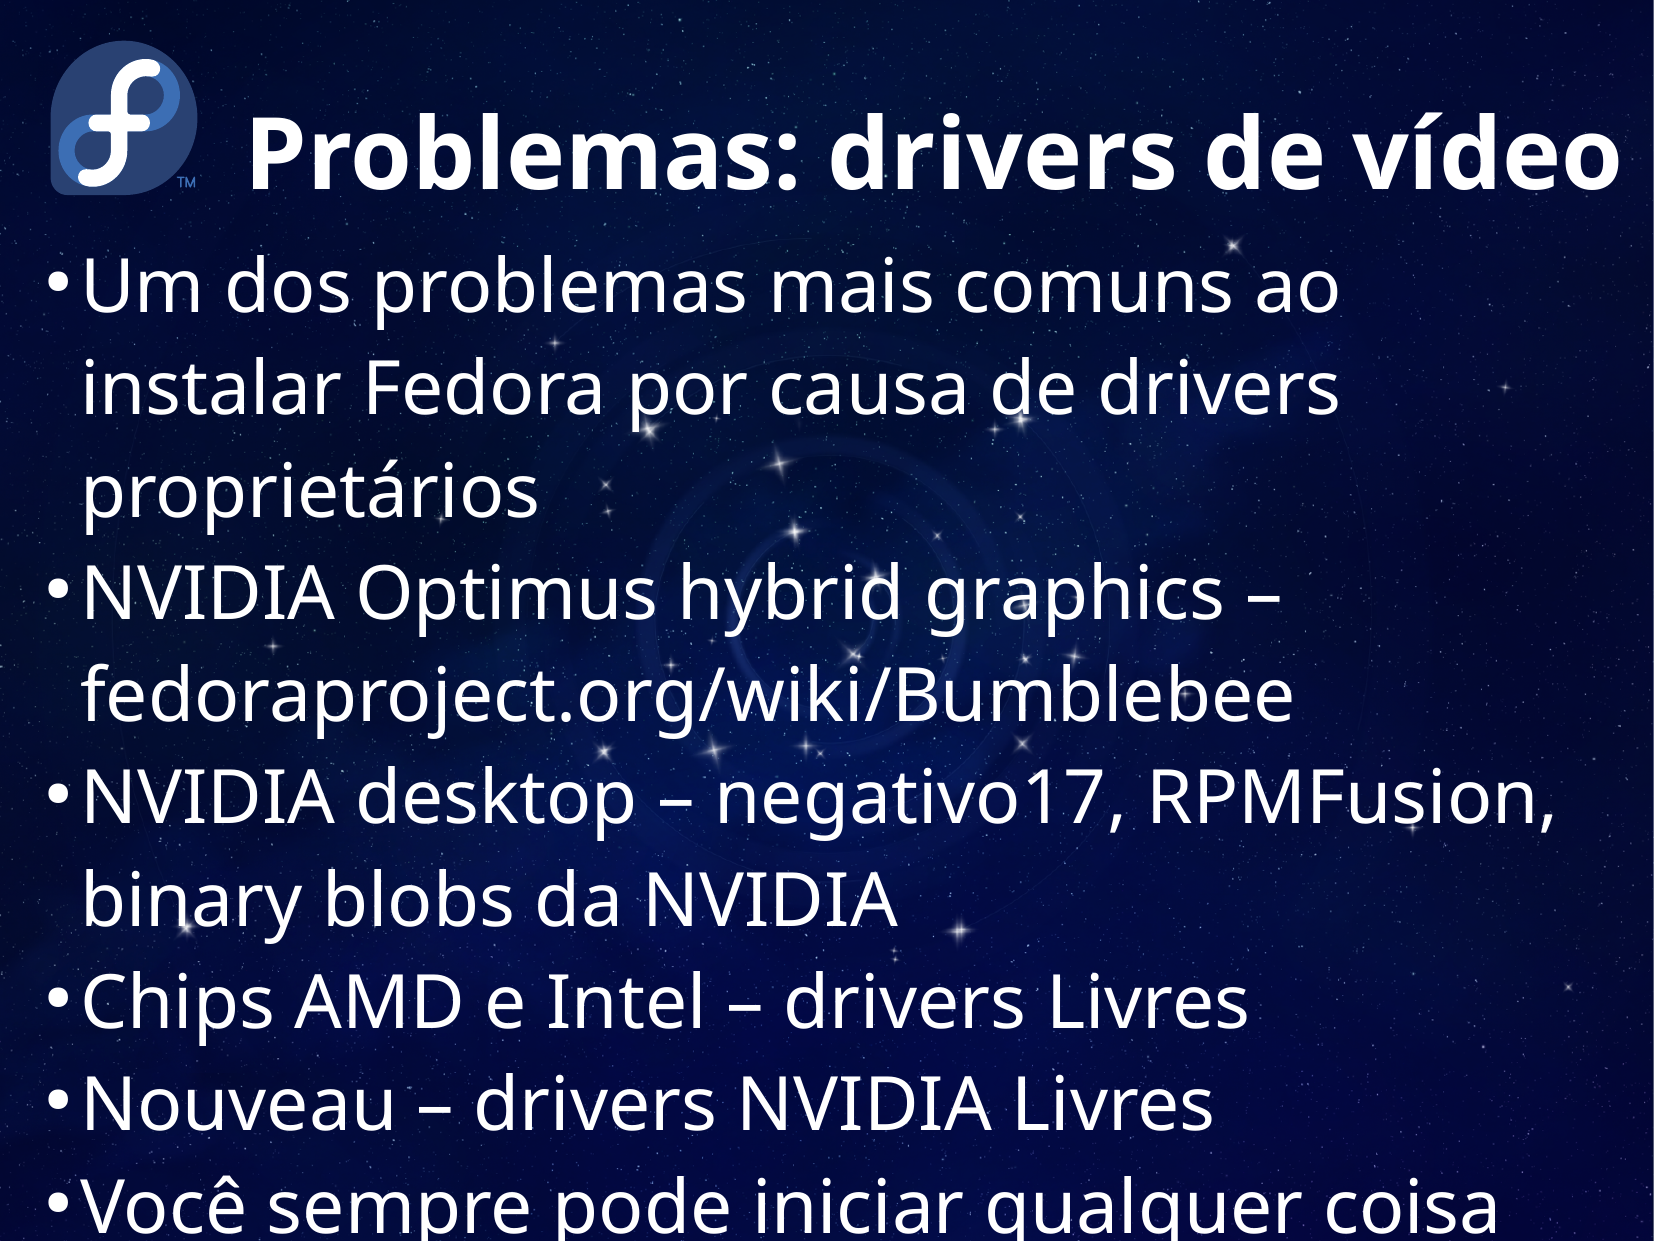

Problemas: drivers de vídeo
Um dos problemas mais comuns ao instalar Fedora por causa de drivers proprietários
NVIDIA Optimus hybrid graphics – fedoraproject.org/wiki/Bumblebee
NVIDIA desktop – negativo17, RPMFusion, binary blobs da NVIDIA
Chips AMD e Intel – drivers Livres
Nouveau – drivers NVIDIA Livres
Você sempre pode iniciar qualquer coisa com o parâmetro nomodeset no kernel!